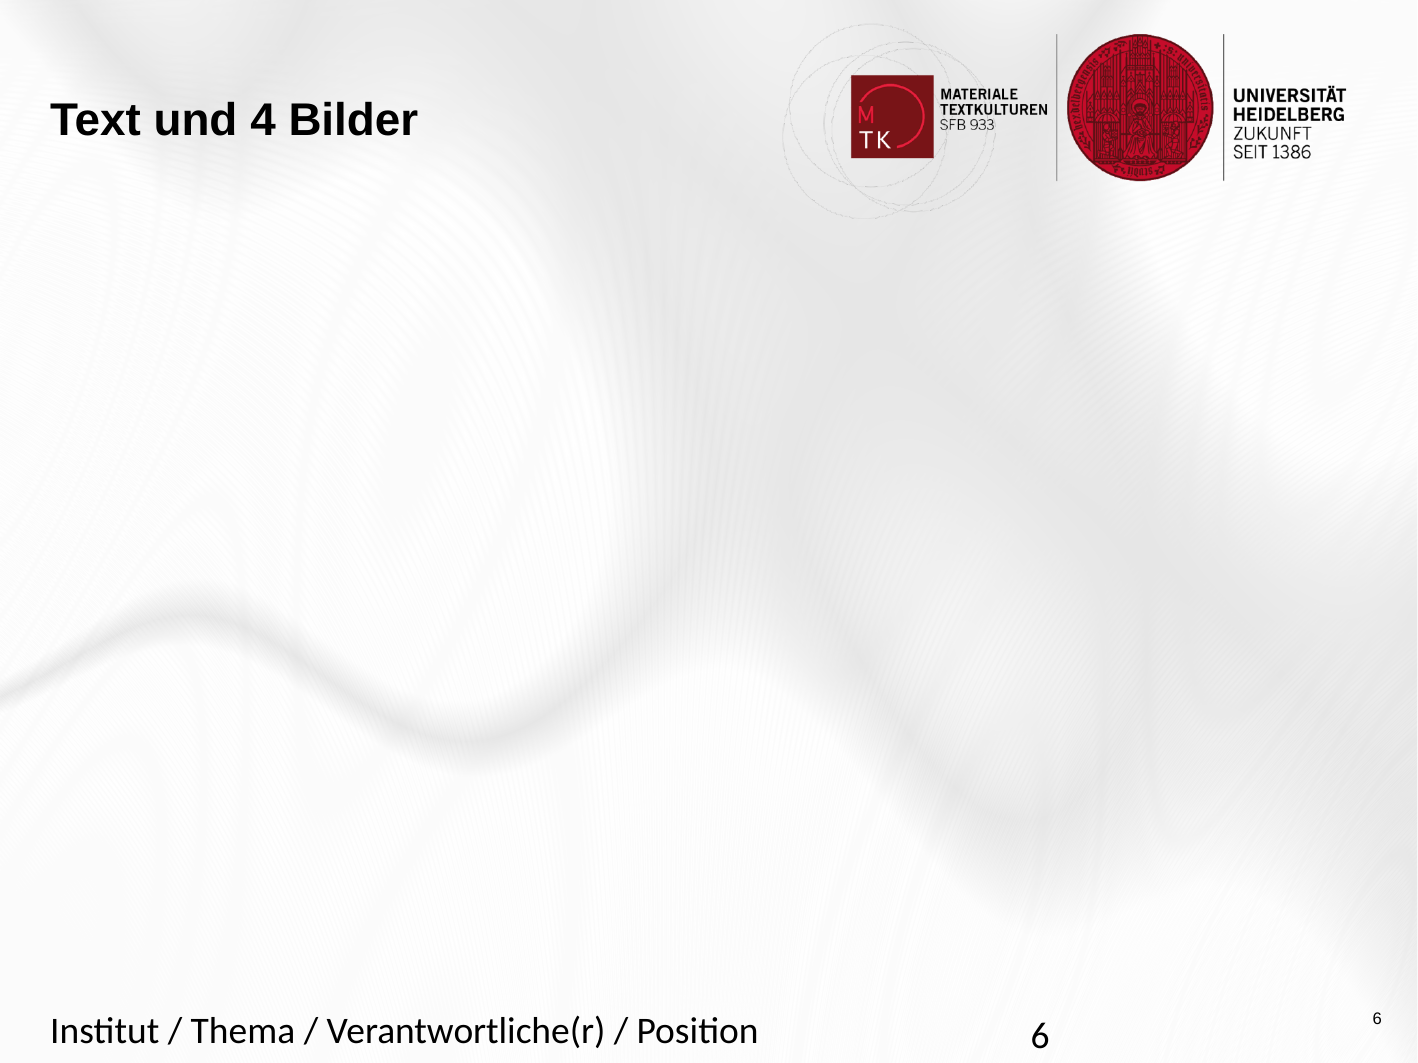

# Text und 4 Bilder
Institut / Thema / Verantwortliche(r) / Position